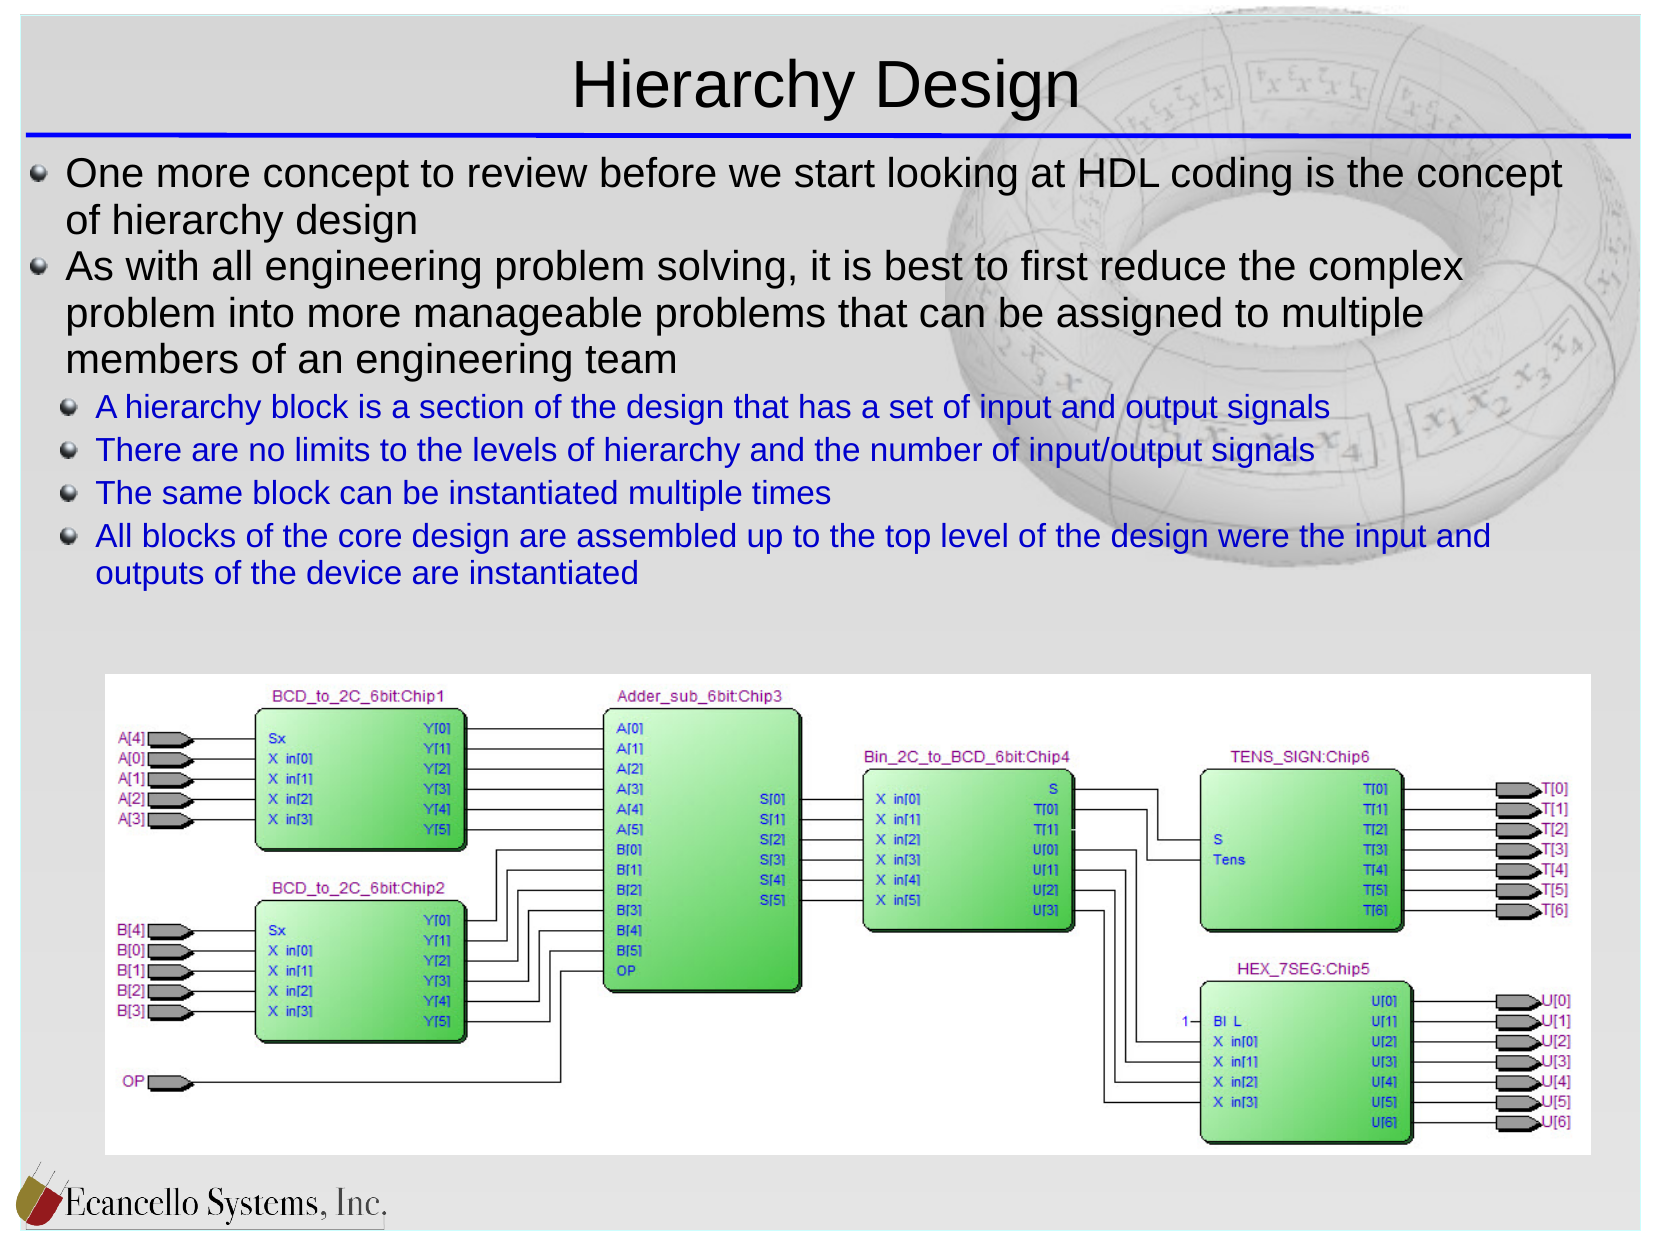

# Hierarchy Design
One more concept to review before we start looking at HDL coding is the concept of hierarchy design
As with all engineering problem solving, it is best to first reduce the complex problem into more manageable problems that can be assigned to multiple members of an engineering team
A hierarchy block is a section of the design that has a set of input and output signals
There are no limits to the levels of hierarchy and the number of input/output signals
The same block can be instantiated multiple times
All blocks of the core design are assembled up to the top level of the design were the input and outputs of the device are instantiated